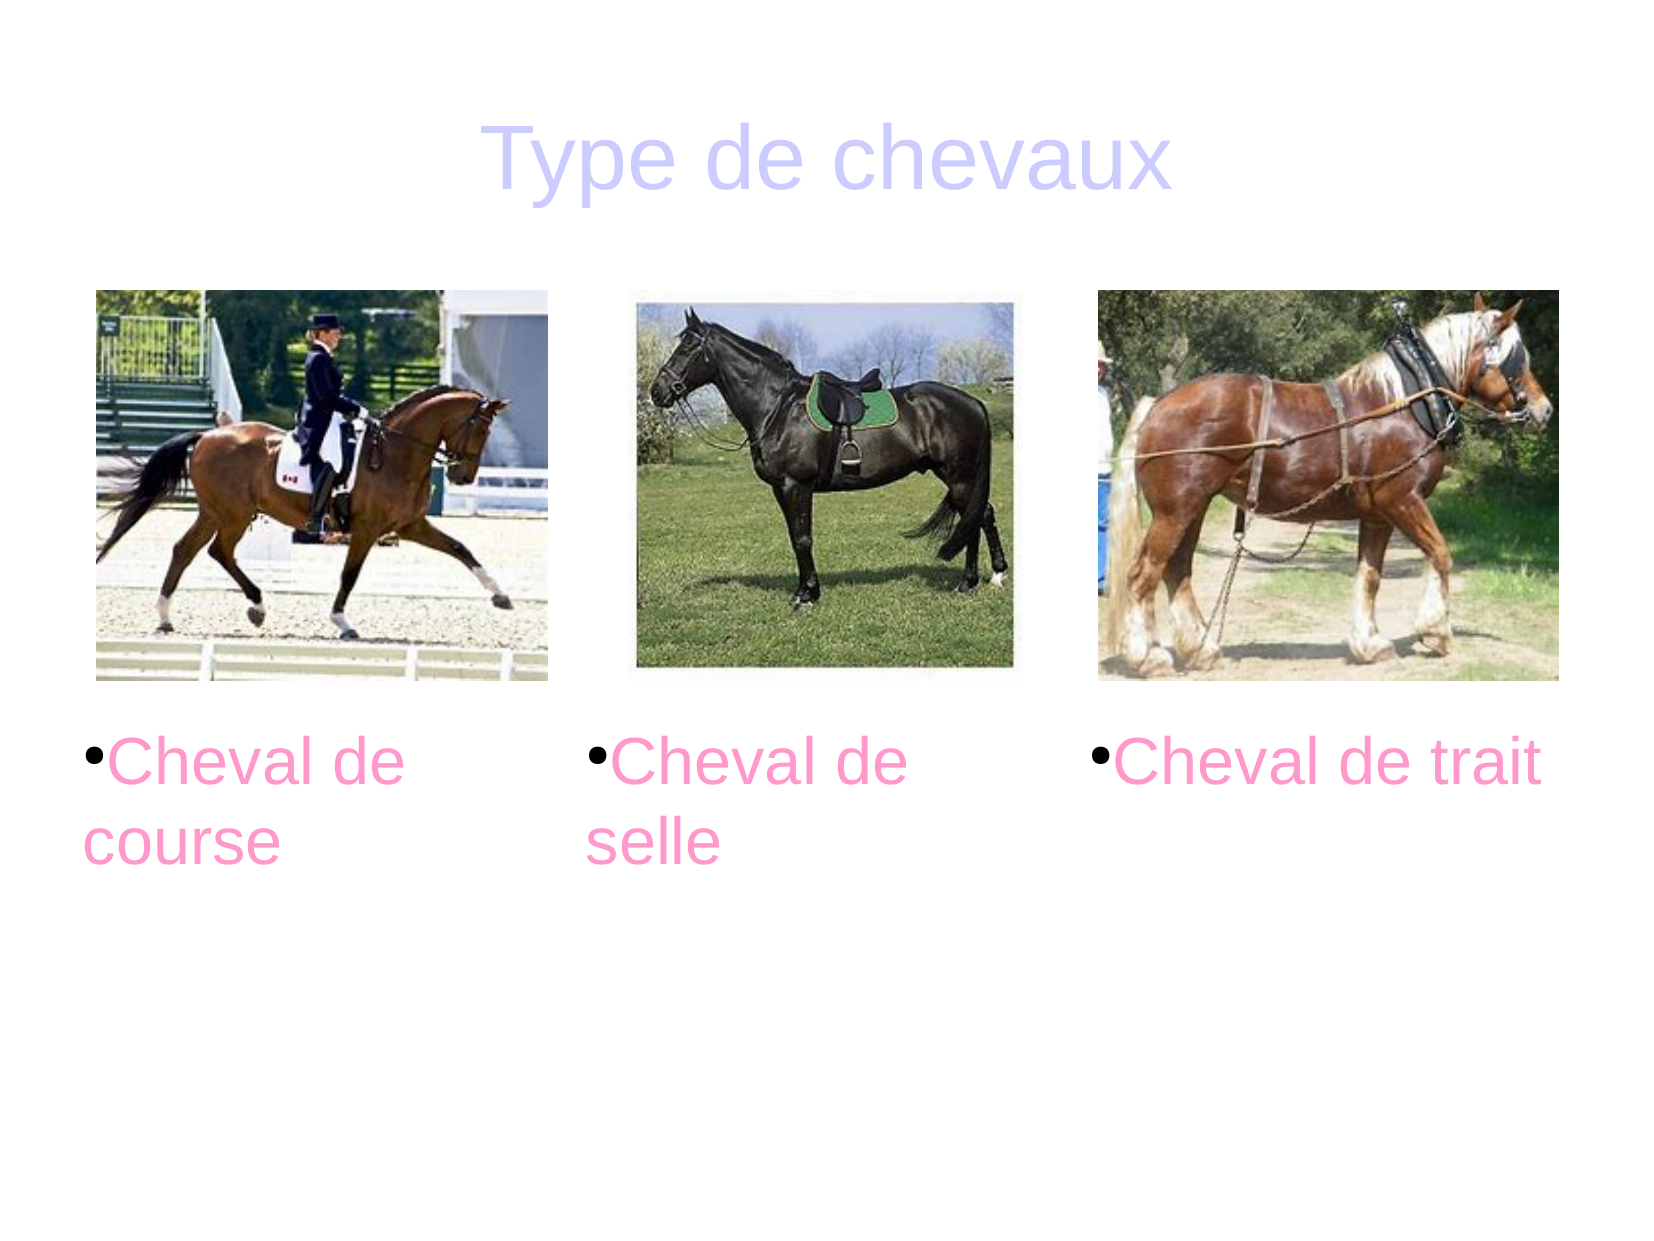

# Type de chevaux
Cheval de course
Cheval de selle
Cheval de trait